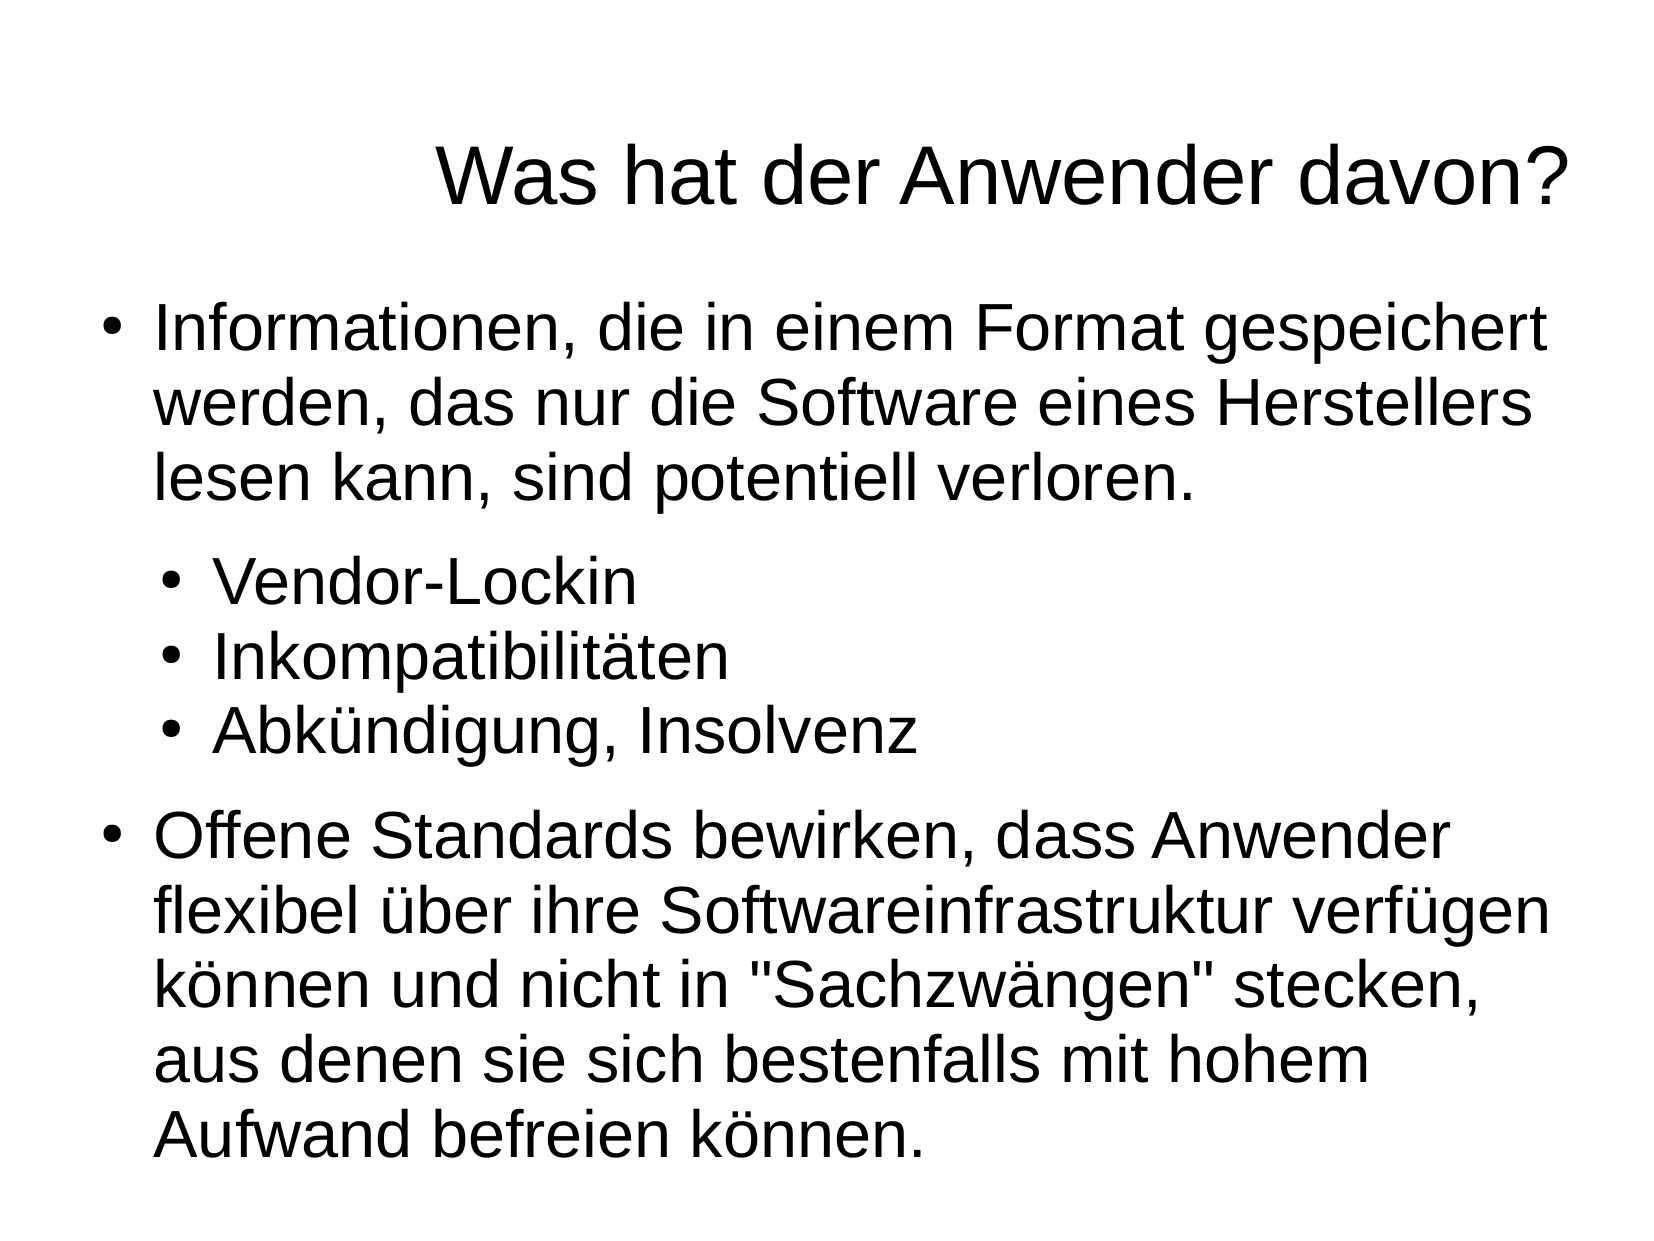

# Was hat der Anwender davon?
Informationen, die in einem Format gespeichert werden, das nur die Software eines Herstellers lesen kann, sind potentiell verloren.
Vendor-Lockin
Inkompatibilitäten
Abkündigung, Insolvenz
Offene Standards bewirken, dass Anwender flexibel über ihre Softwareinfrastruktur verfügen können und nicht in "Sachzwängen" stecken, aus denen sie sich bestenfalls mit hohem Aufwand befreien können.